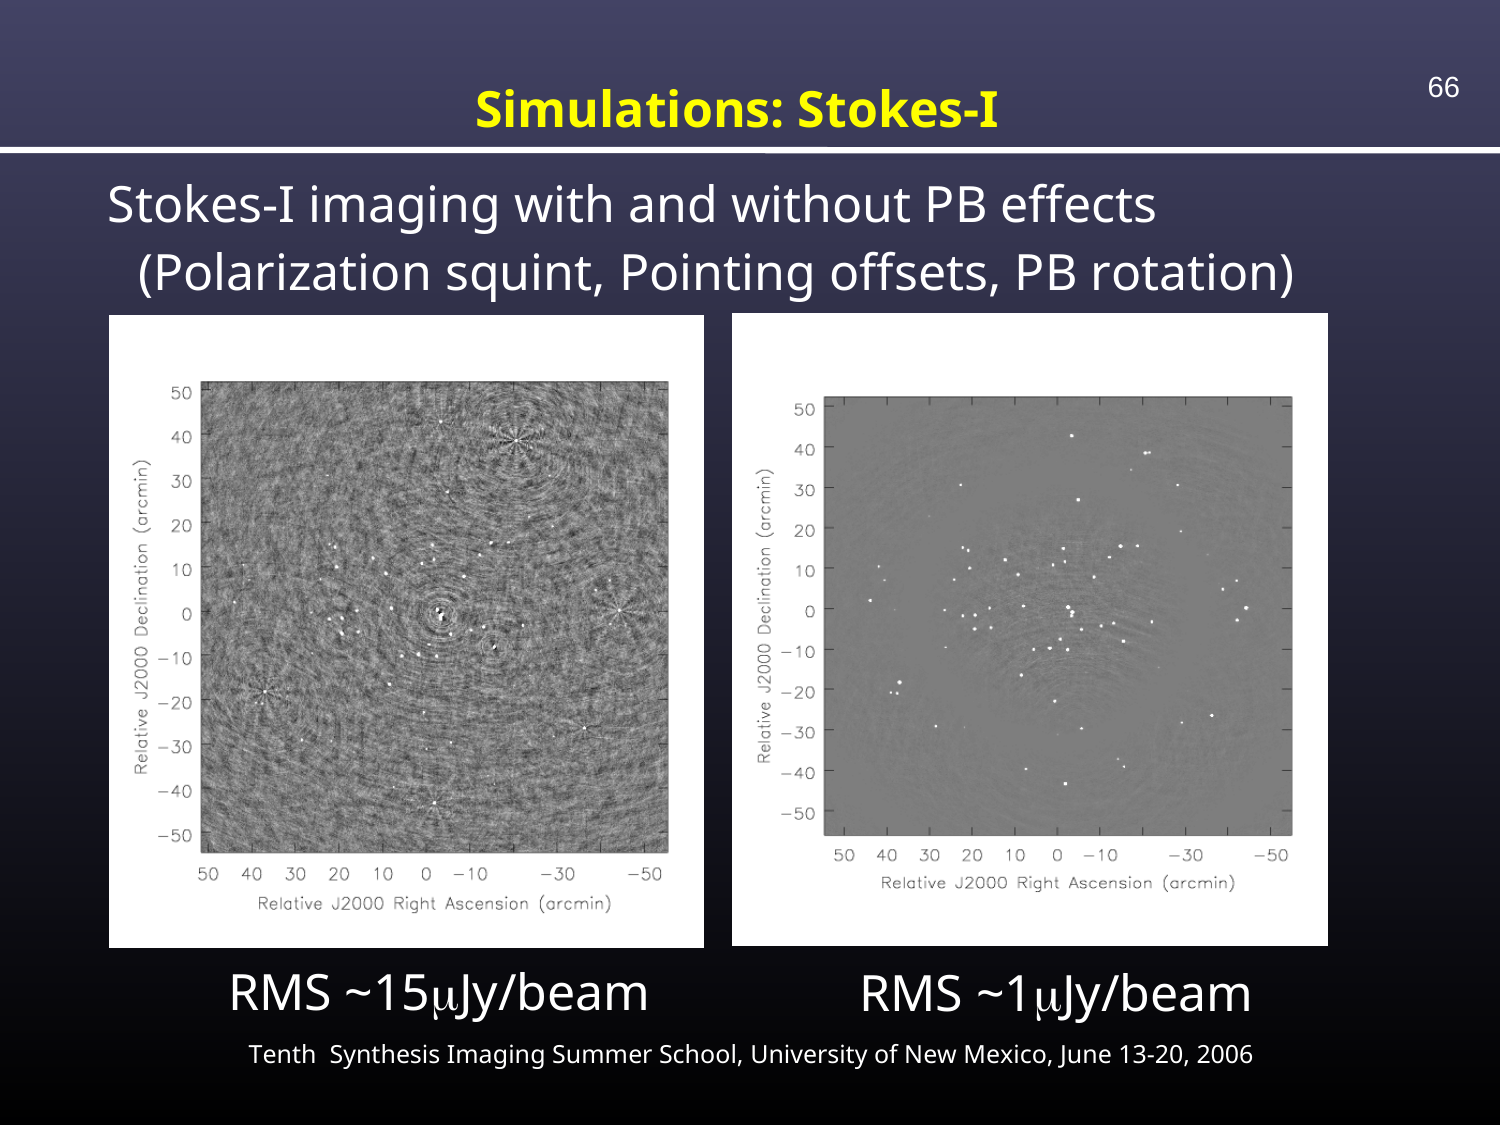

# Simulations: Stokes-I
Stokes-I imaging with and without PB effects
(Polarization squint, Pointing offsets, PB rotation)
RMS ~15mJy/beam
RMS ~1mJy/beam